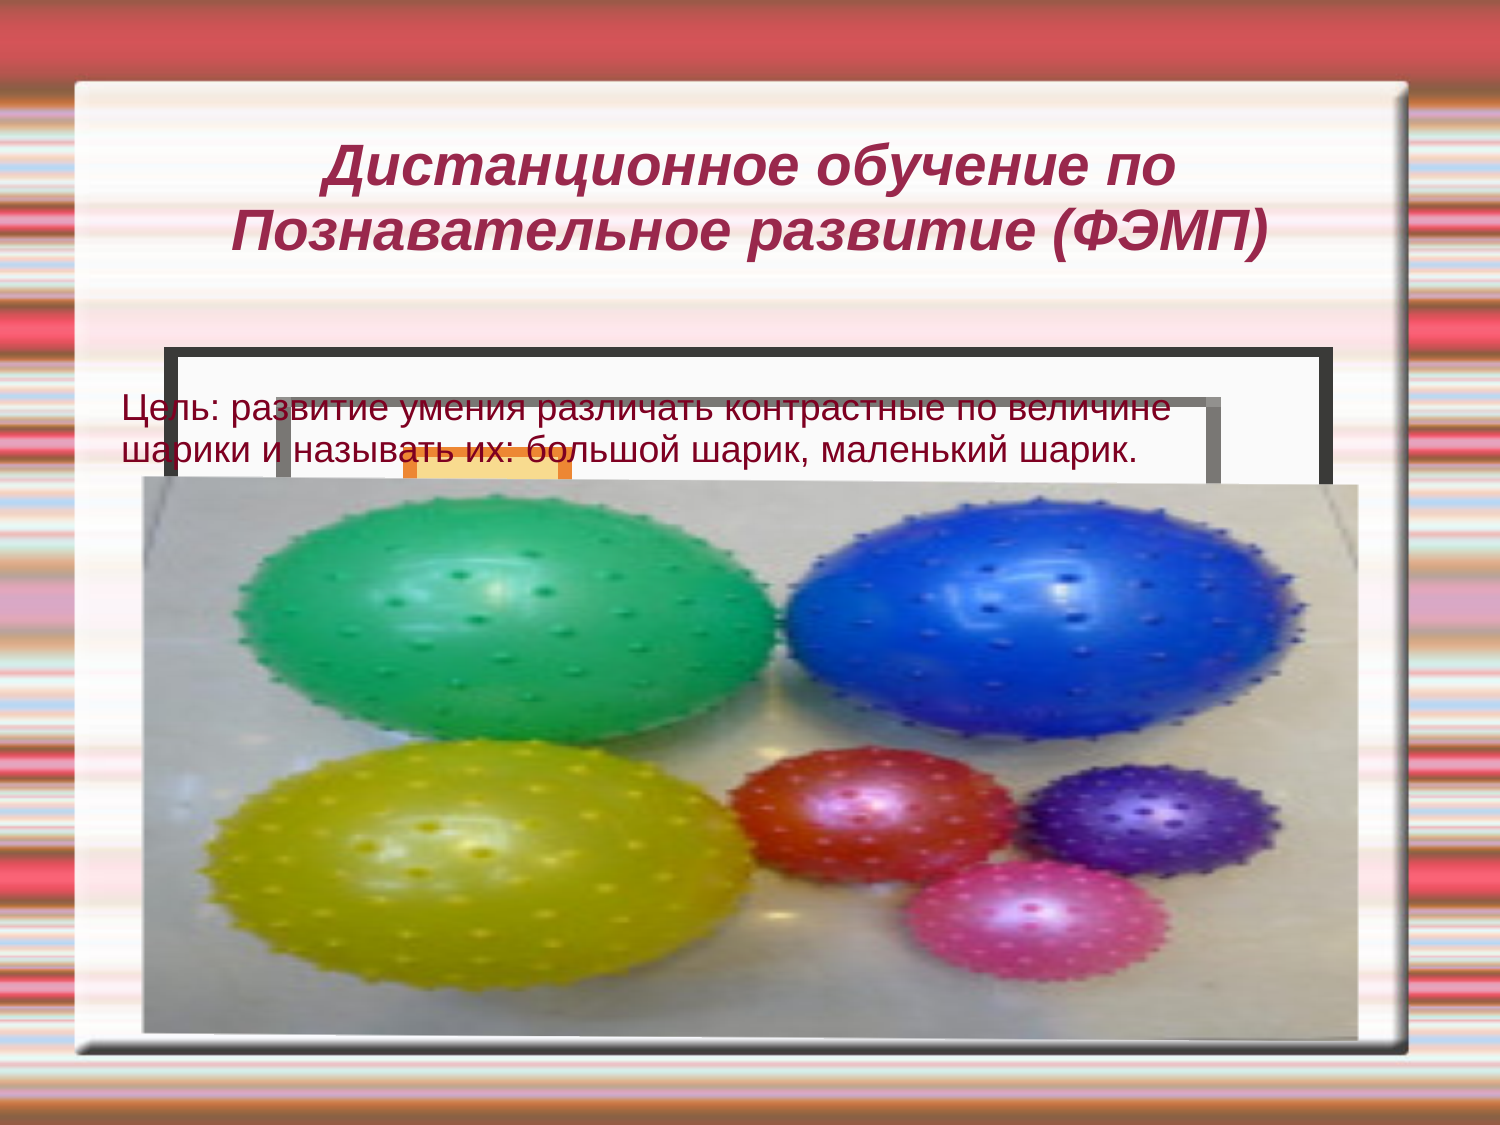

# Дистанционное обучение по Познавательное развитие (ФЭМП)
Цель: развитие умения различать контрастные по величине шарики и называть их: большой шарик, маленький шарик.